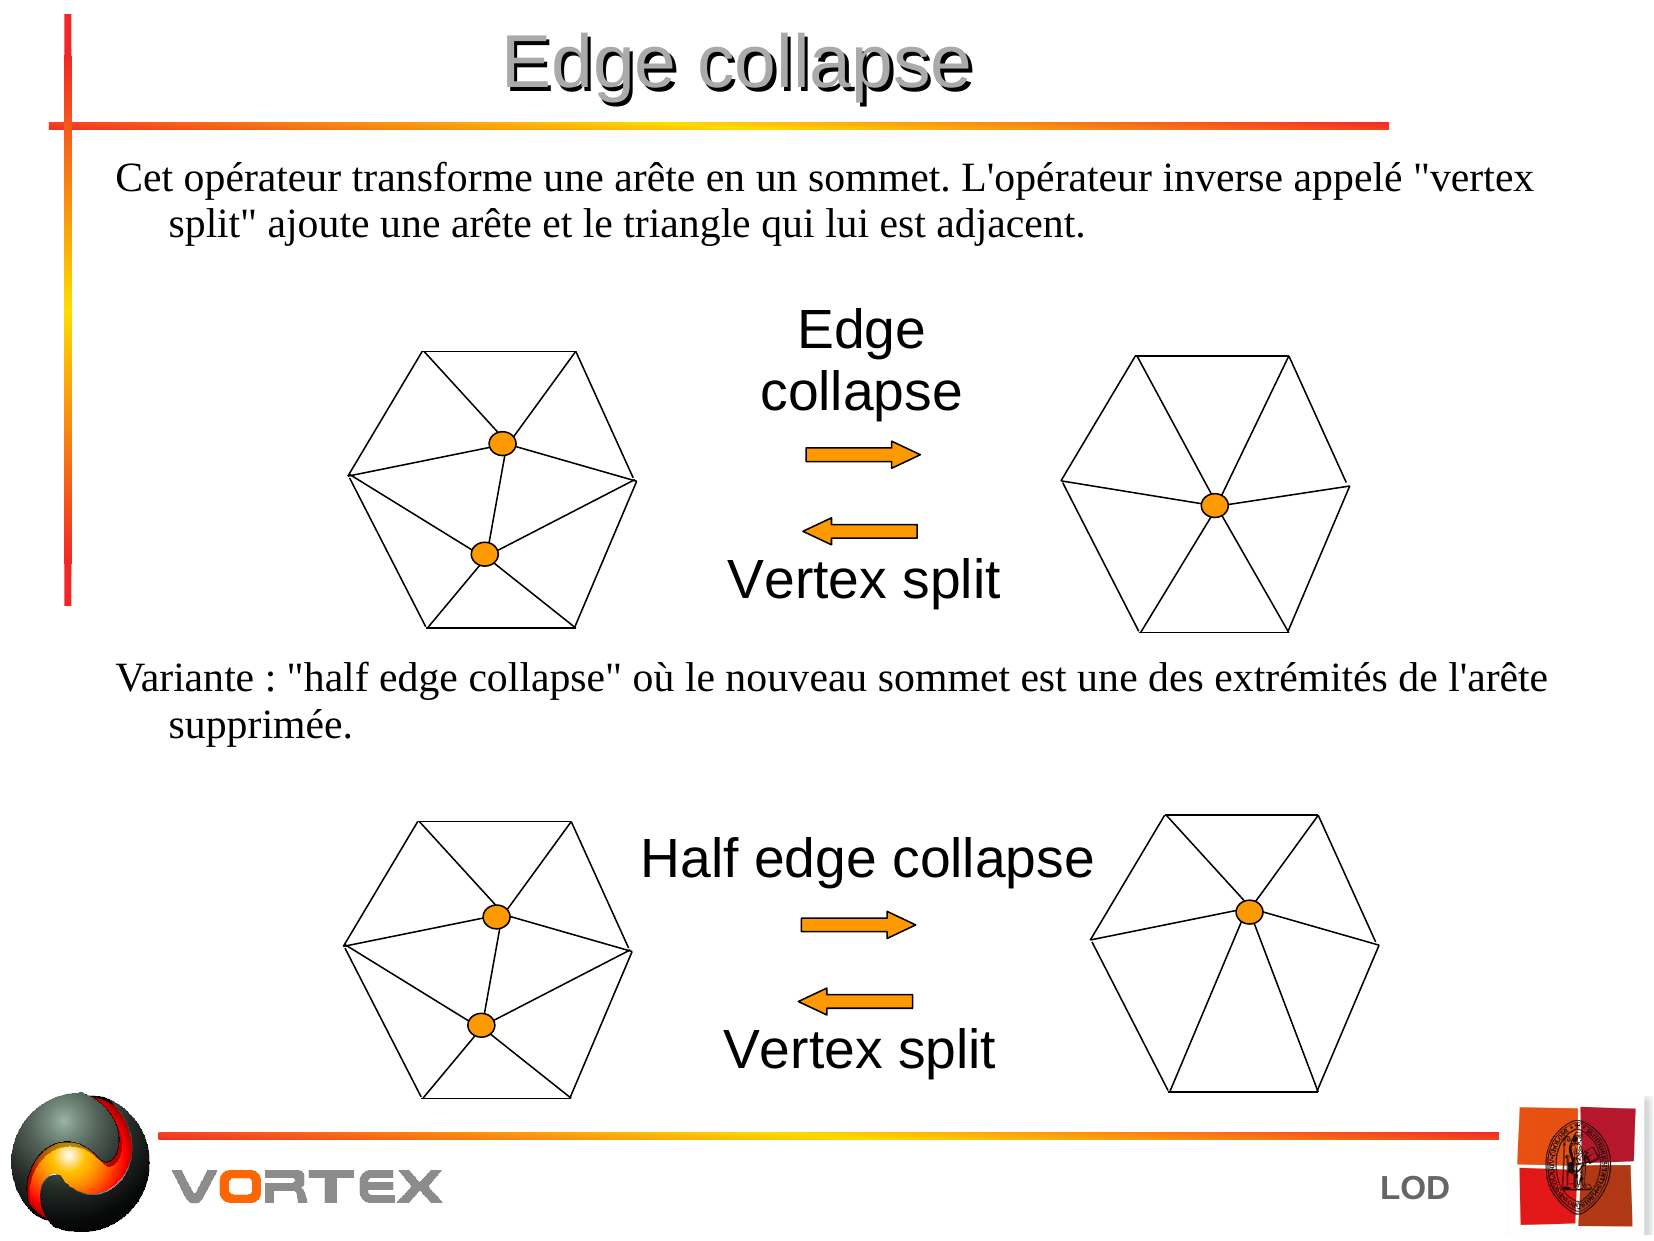

# Edge collapse
Cet opérateur transforme une arête en un sommet. L'opérateur inverse appelé "vertex split" ajoute une arête et le triangle qui lui est adjacent.
Variante : "half edge collapse" où le nouveau sommet est une des extrémités de l'arête supprimée.
Edge collapse
Vertex split
Half edge collapse
Vertex split